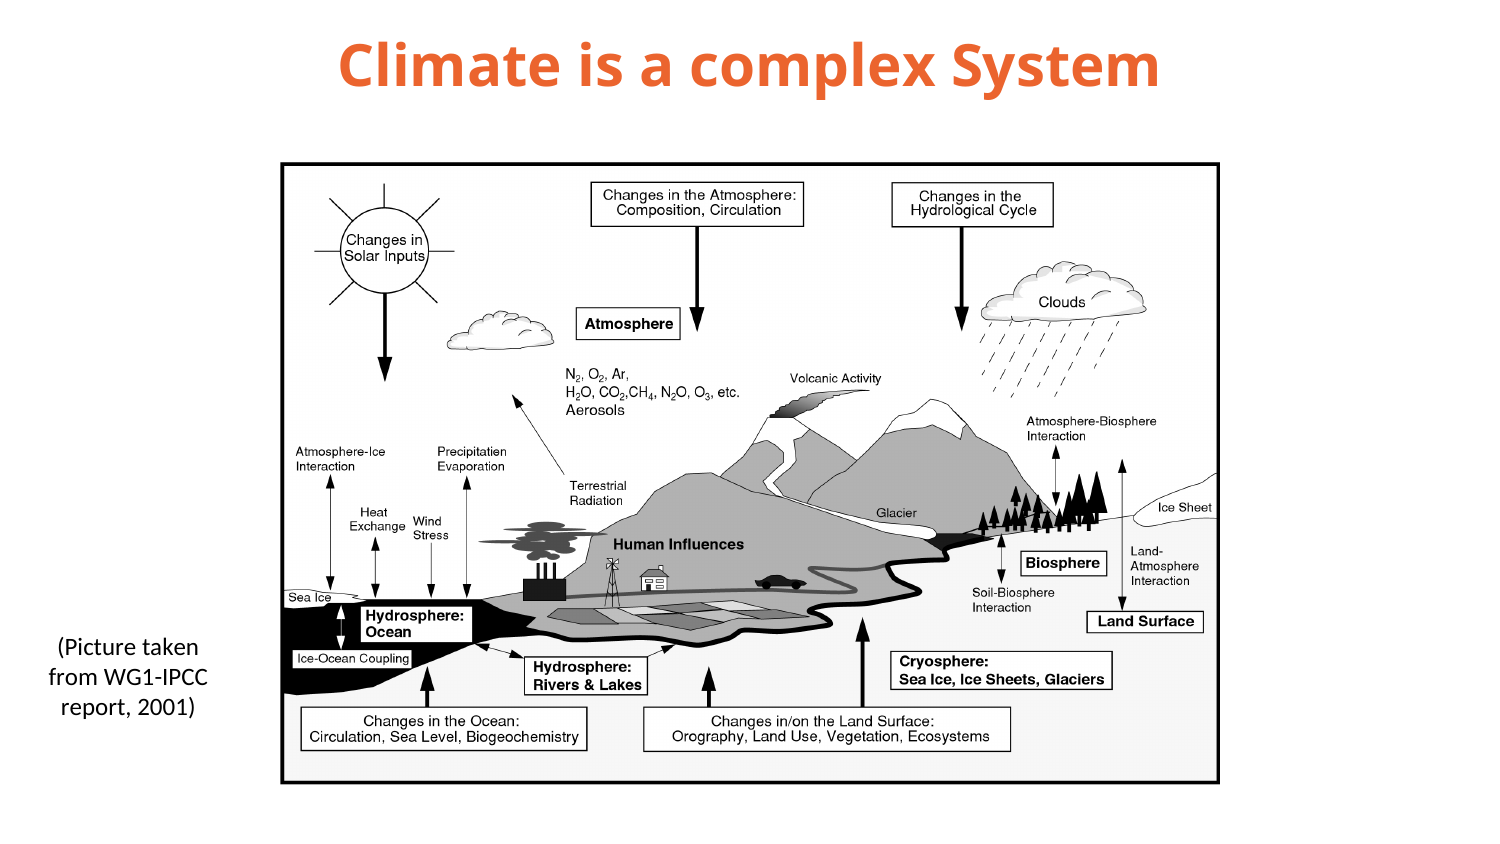

Climate is a complex System
(Picture taken from WG1-IPCC report, 2001)